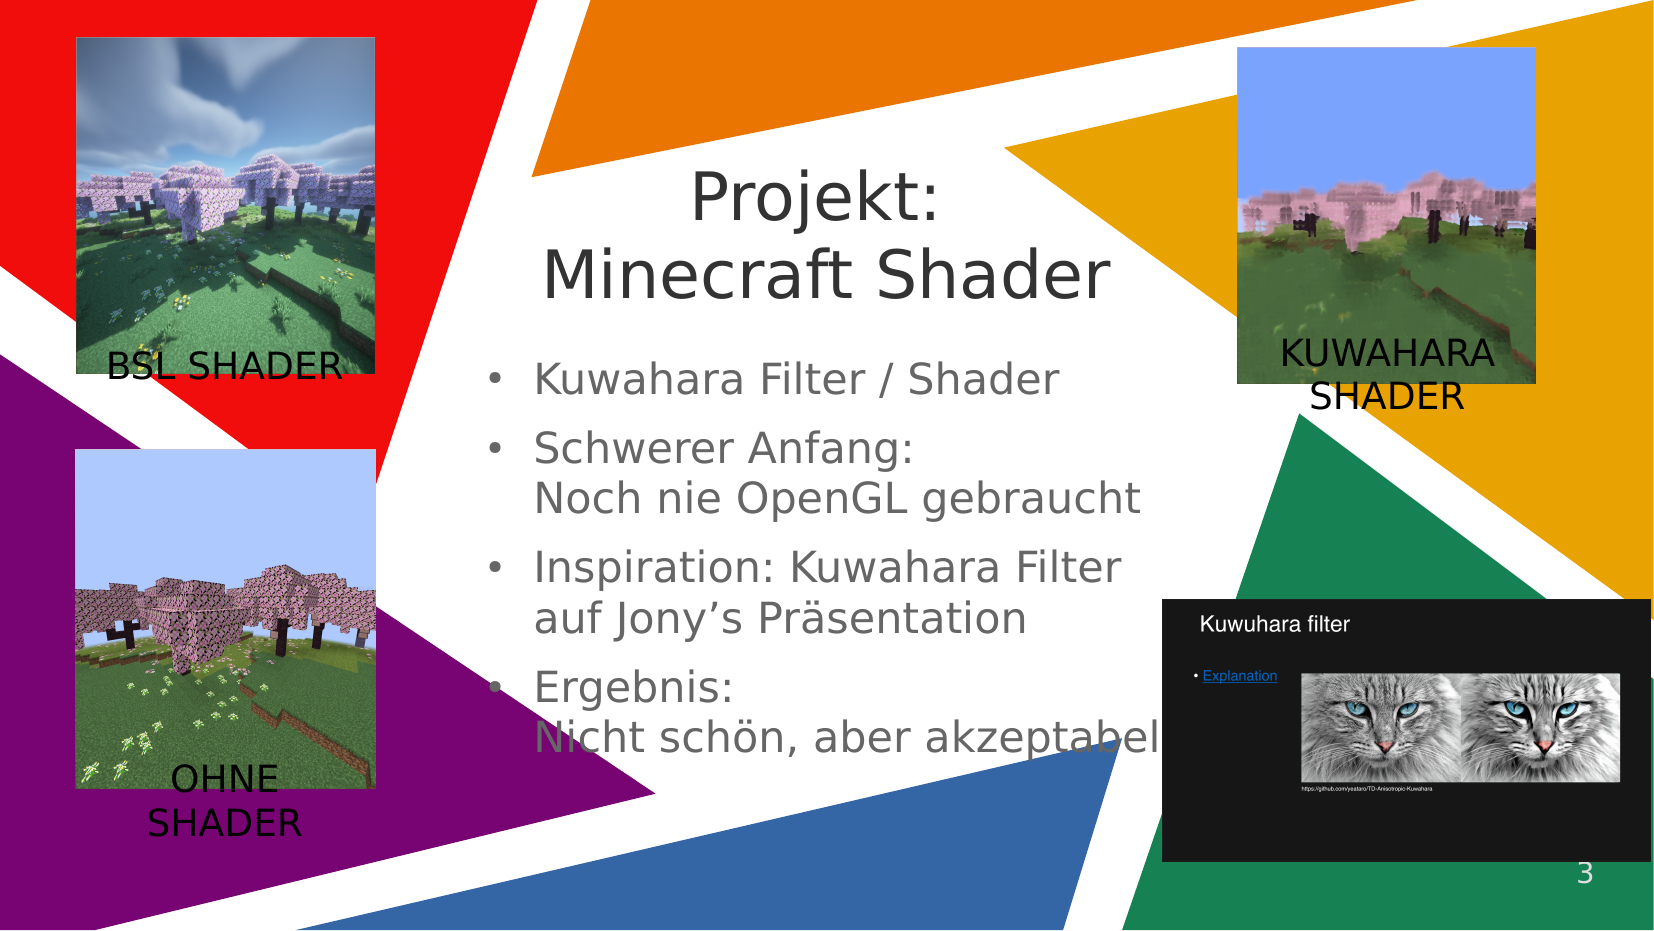

# Projekt: Minecraft Shader
KUWAHARA SHADER
BSL SHADER
Kuwahara Filter / Shader
Schwerer Anfang:
Noch nie OpenGL gebraucht
Inspiration: Kuwahara Filter auf Jony’s Präsentation
Ergebnis:
Nicht schön, aber akzeptabel
OHNE SHADER
3